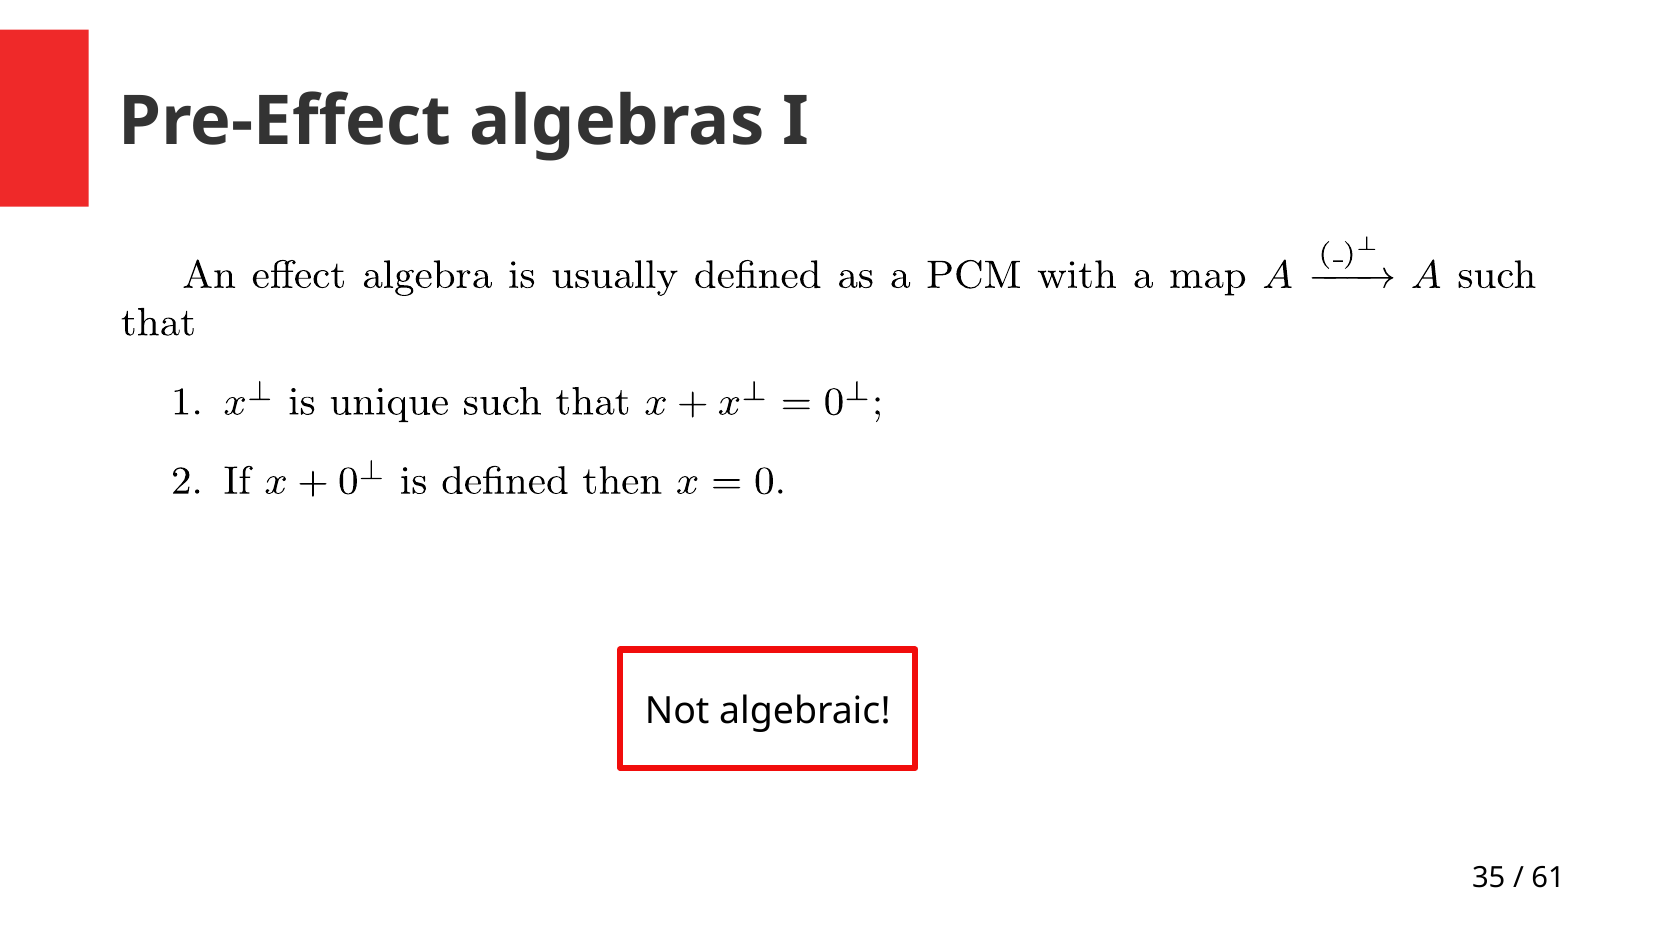

# Pre-Effect algebras I
Not algebraic!
35